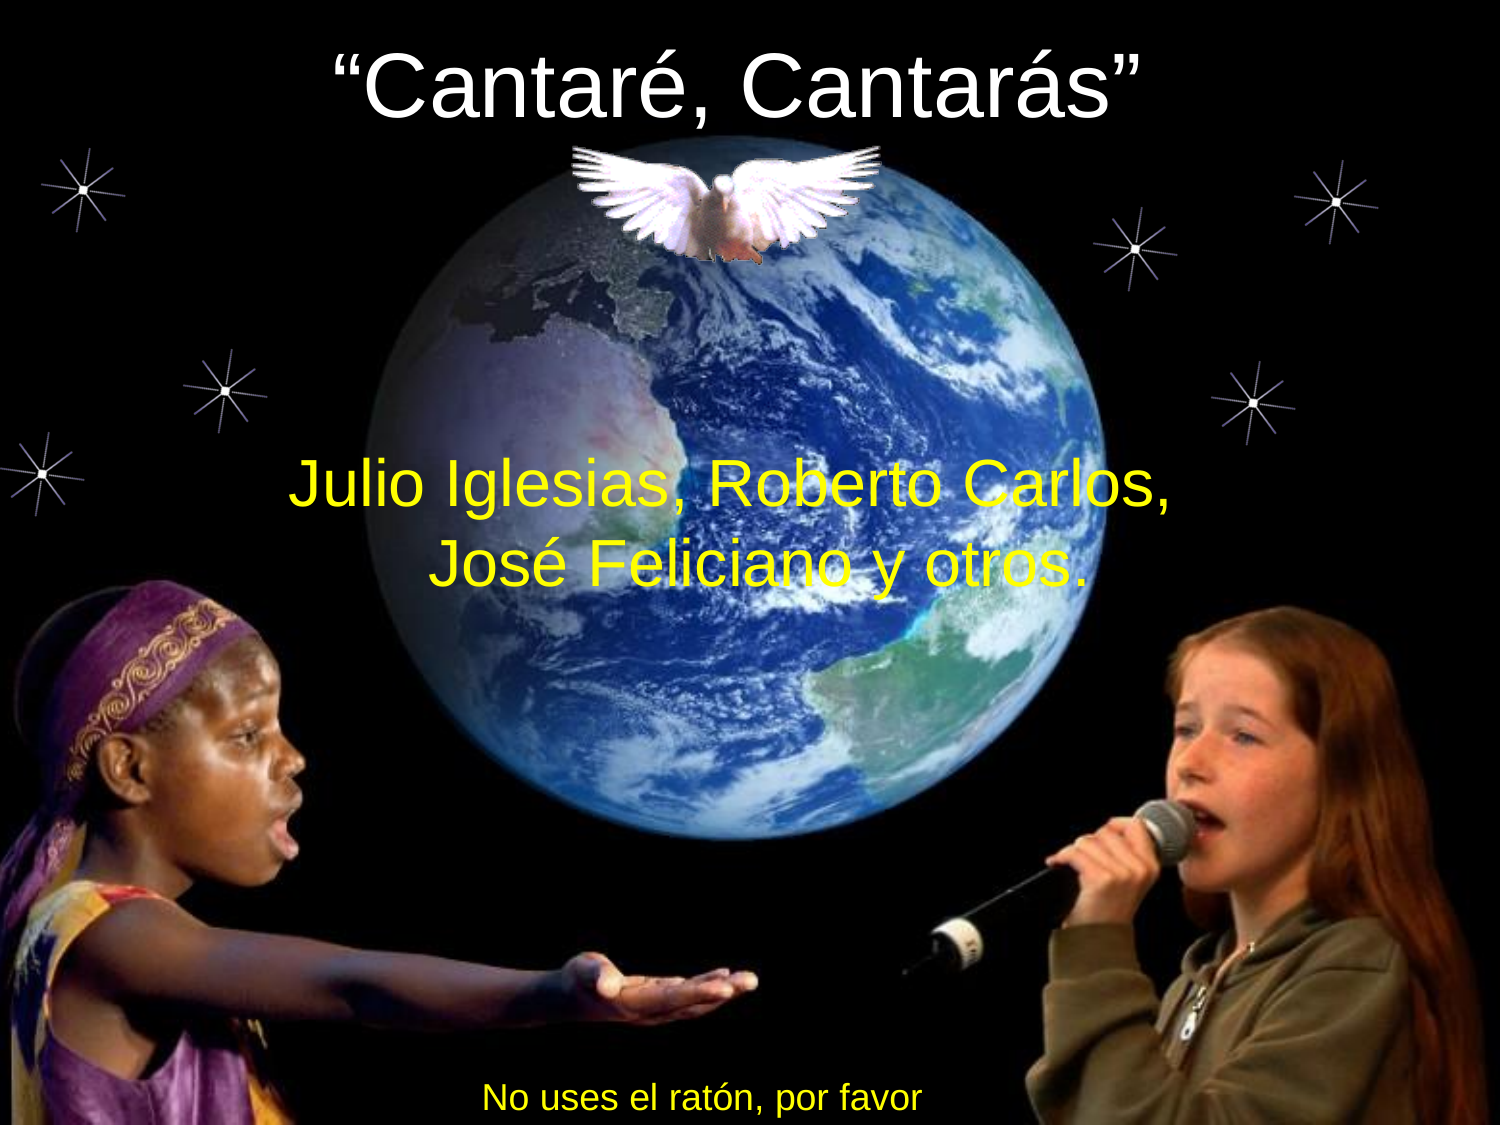

“Cantaré, Cantarás”
#
Julio Iglesias, Roberto Carlos, José Feliciano y otros.
No uses el ratón, por favor